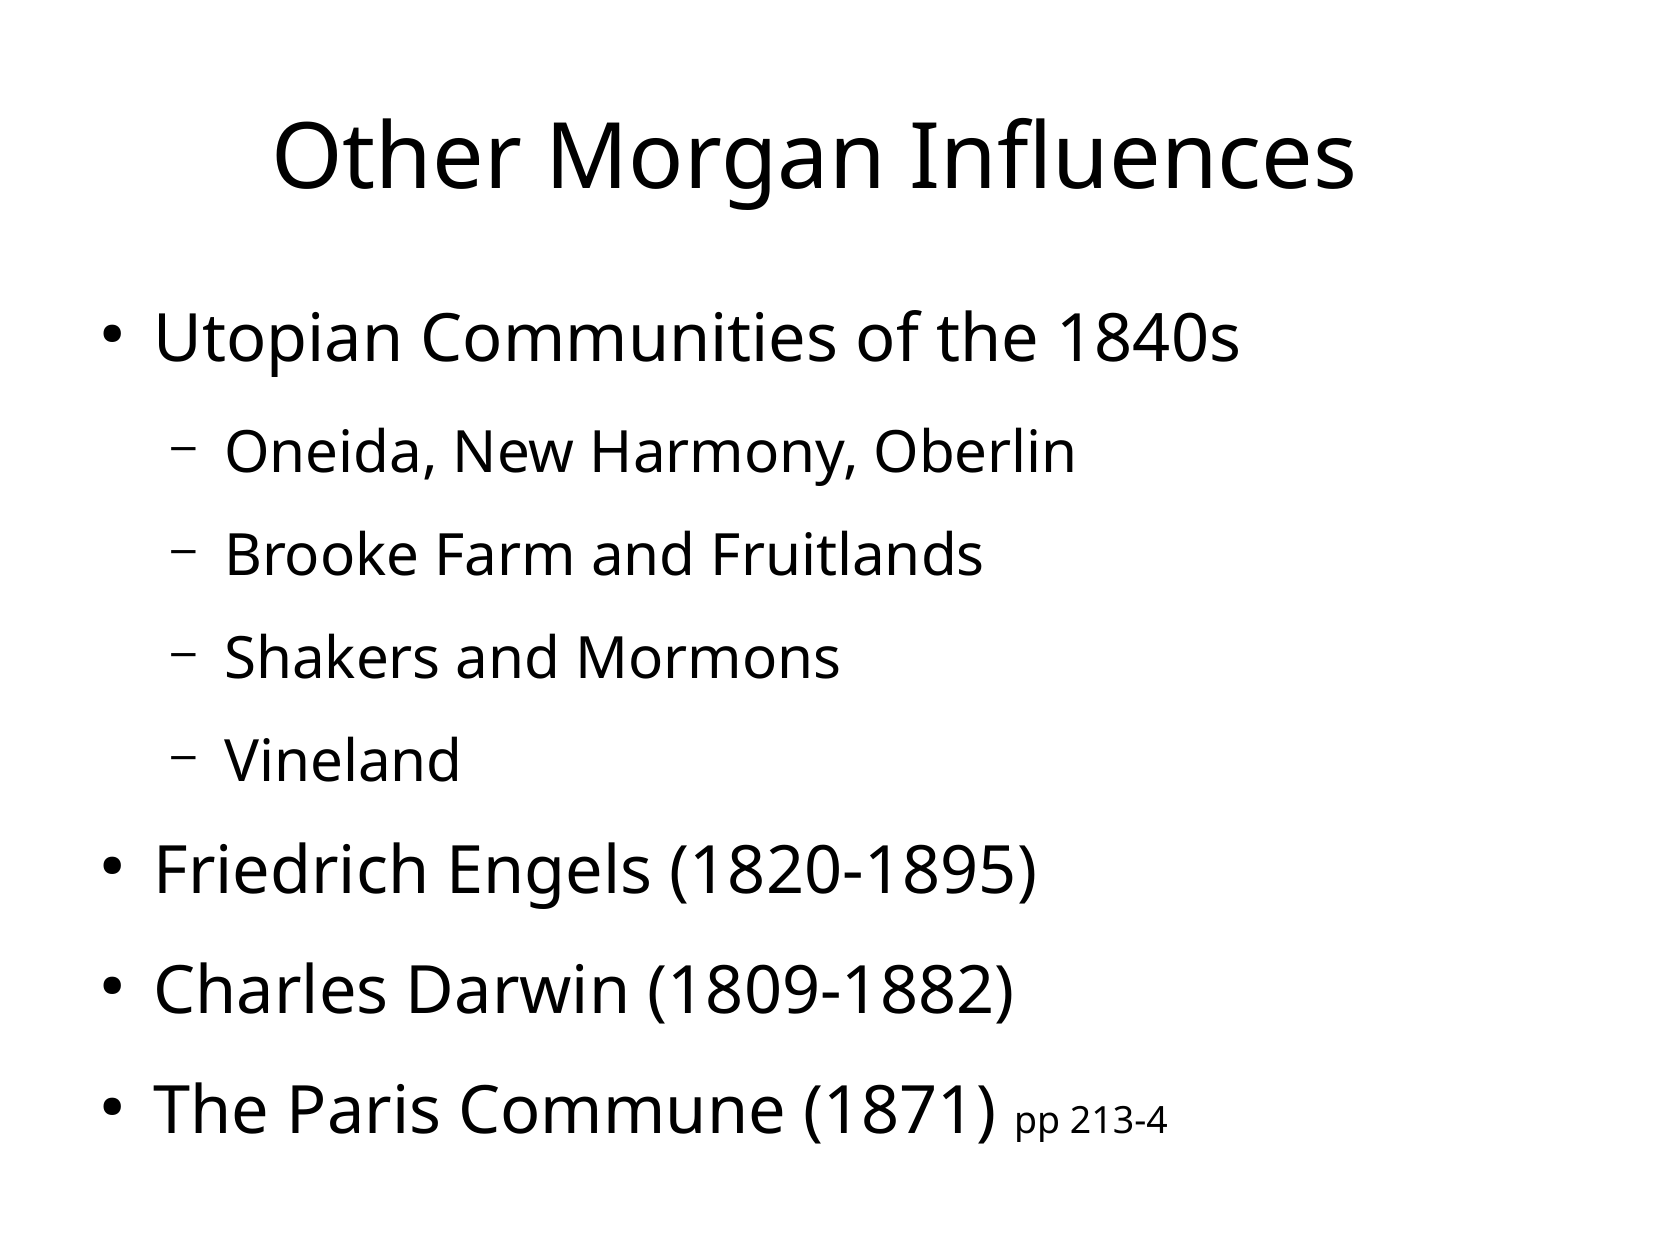

# Other Morgan Influences
Utopian Communities of the 1840s
Oneida, New Harmony, Oberlin
Brooke Farm and Fruitlands
Shakers and Mormons
Vineland
Friedrich Engels (1820-1895)
Charles Darwin (1809-1882)
The Paris Commune (1871) pp 213-4